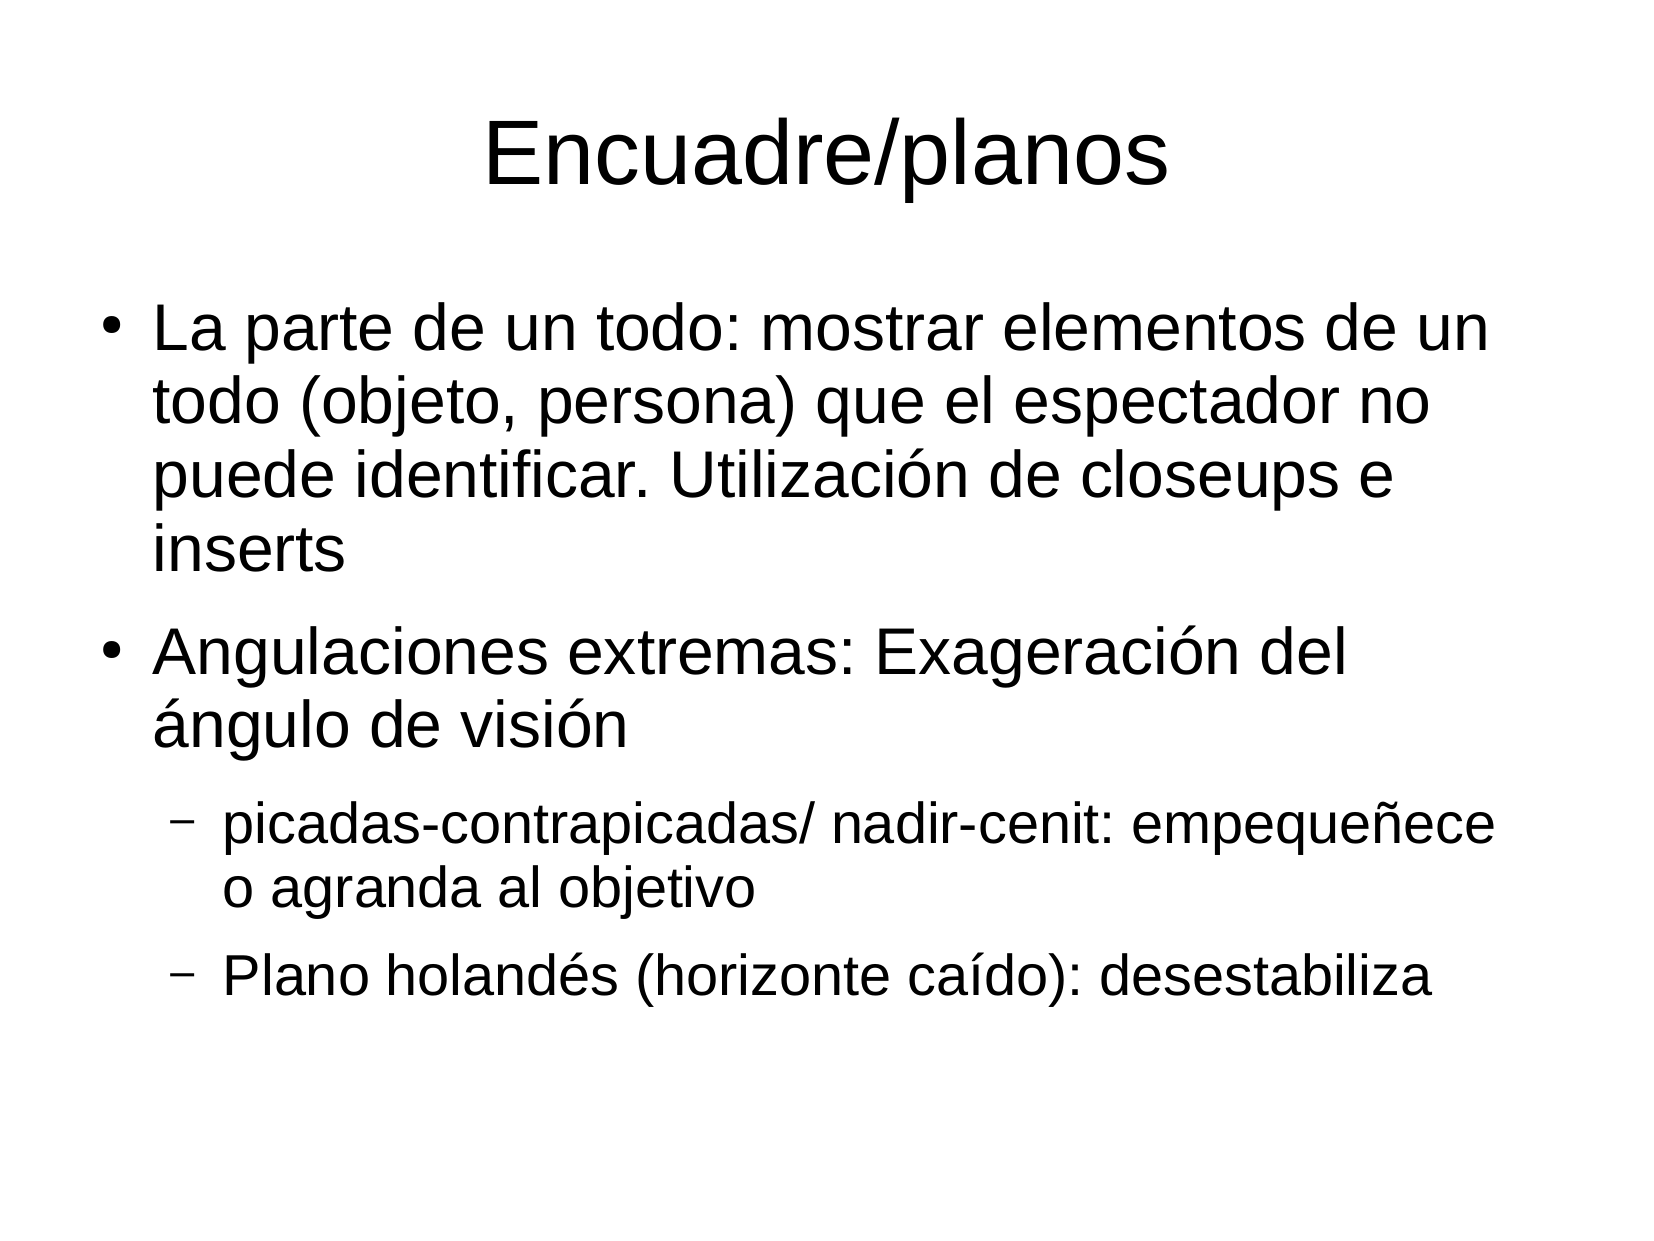

# Encuadre/planos
La parte de un todo: mostrar elementos de un todo (objeto, persona) que el espectador no puede identificar. Utilización de closeups e inserts
Angulaciones extremas: Exageración del ángulo de visión
picadas-contrapicadas/ nadir-cenit: empequeñece o agranda al objetivo
Plano holandés (horizonte caído): desestabiliza